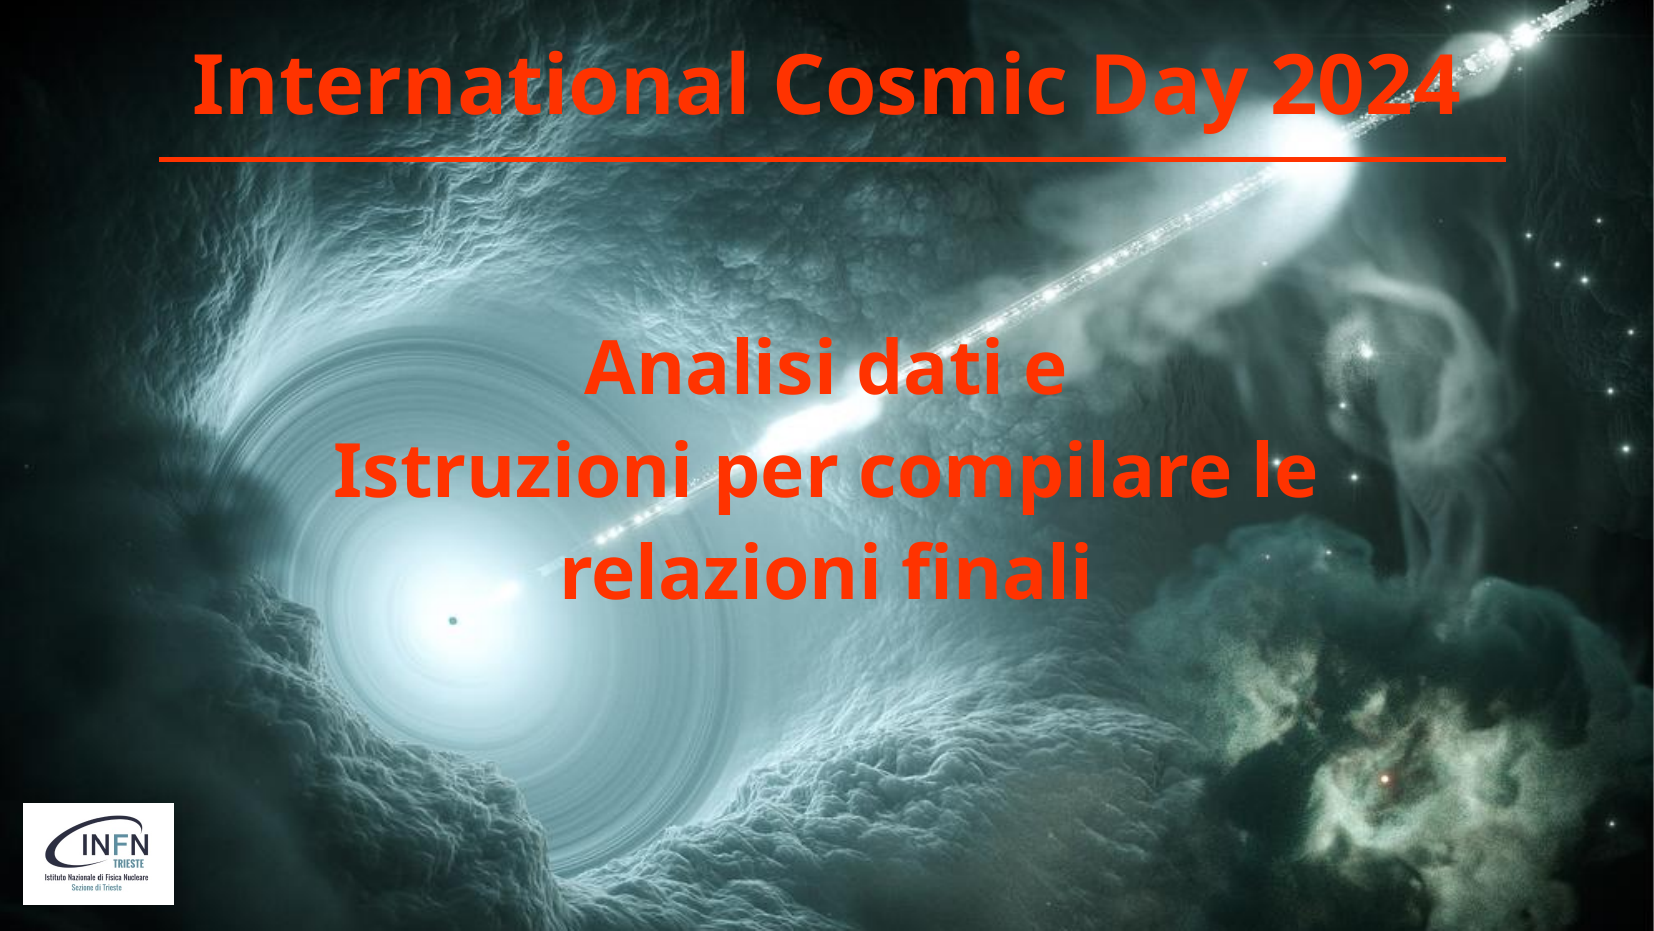

International Cosmic Day 2024
Analisi dati e
Istruzioni per compilare le relazioni finali